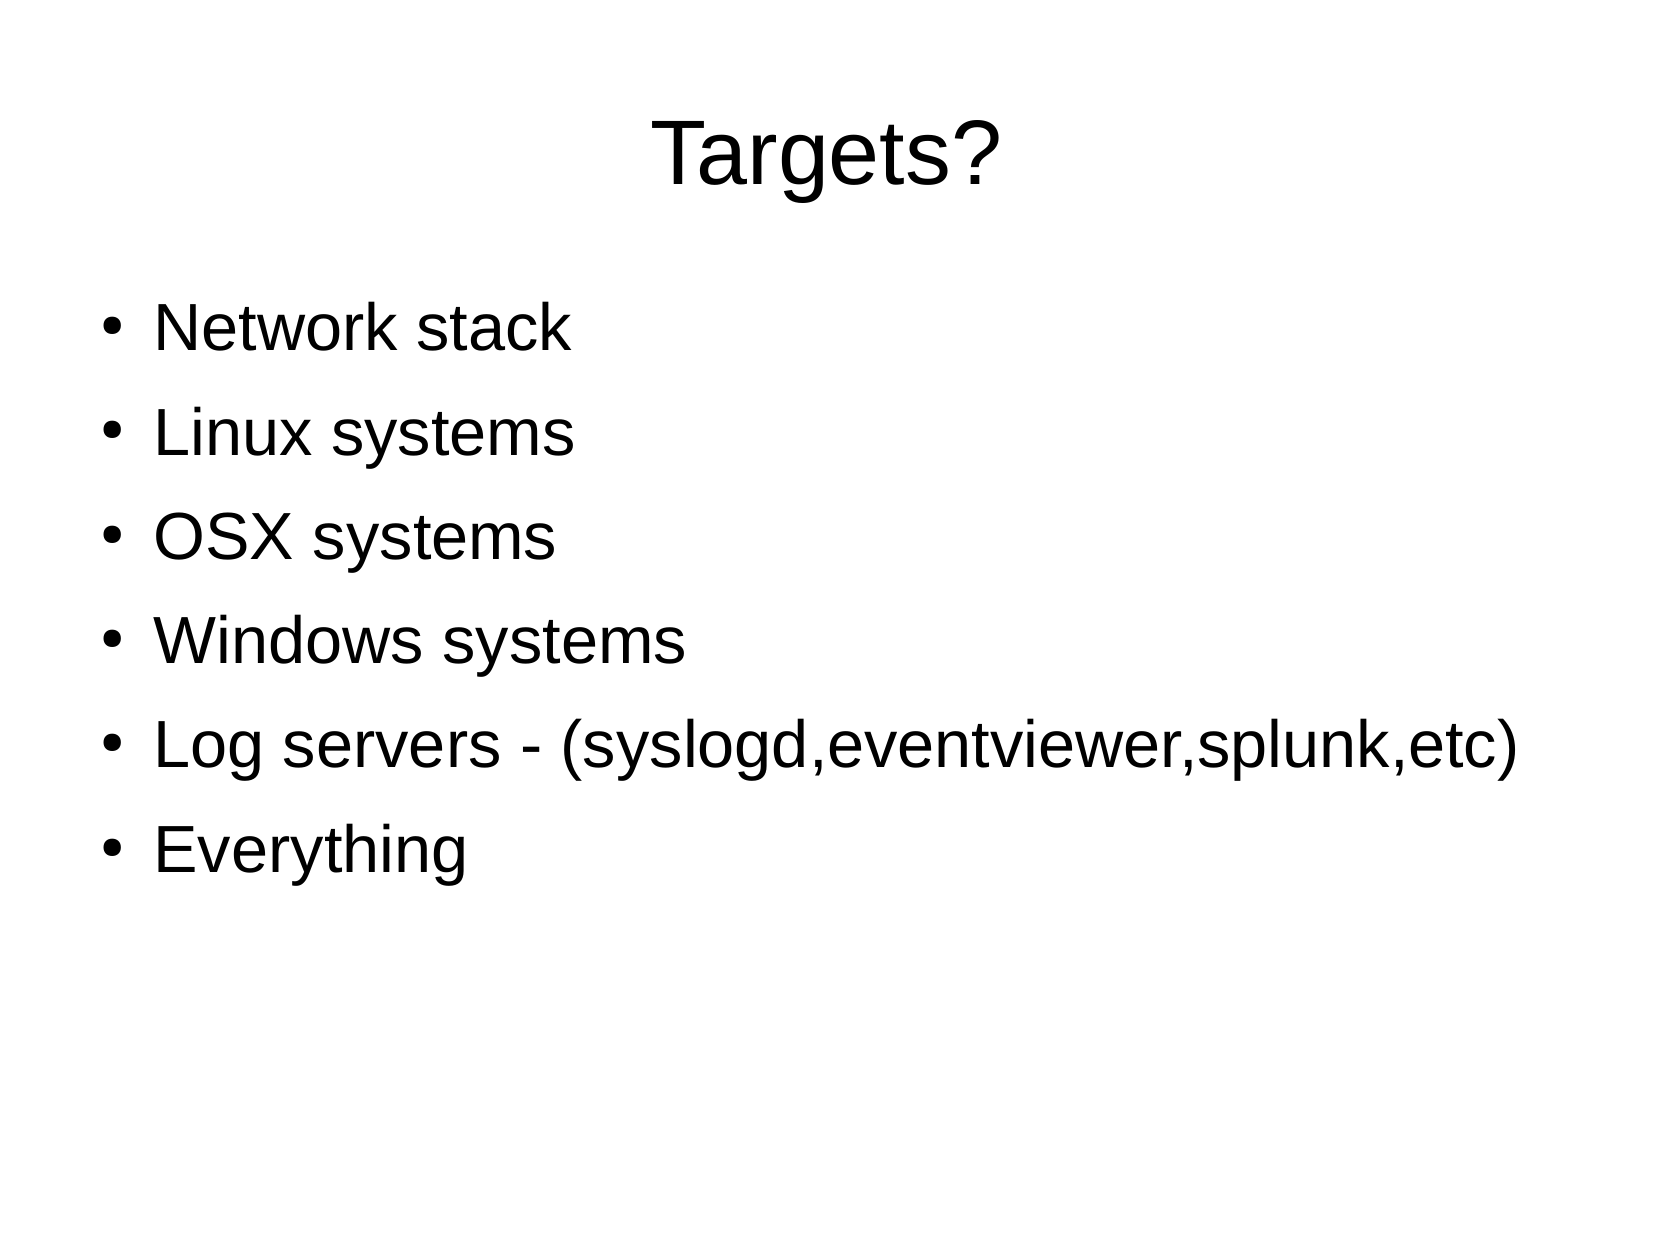

# Targets?
Network stack
Linux systems
OSX systems
Windows systems
Log servers - (syslogd,eventviewer,splunk,etc)
Everything